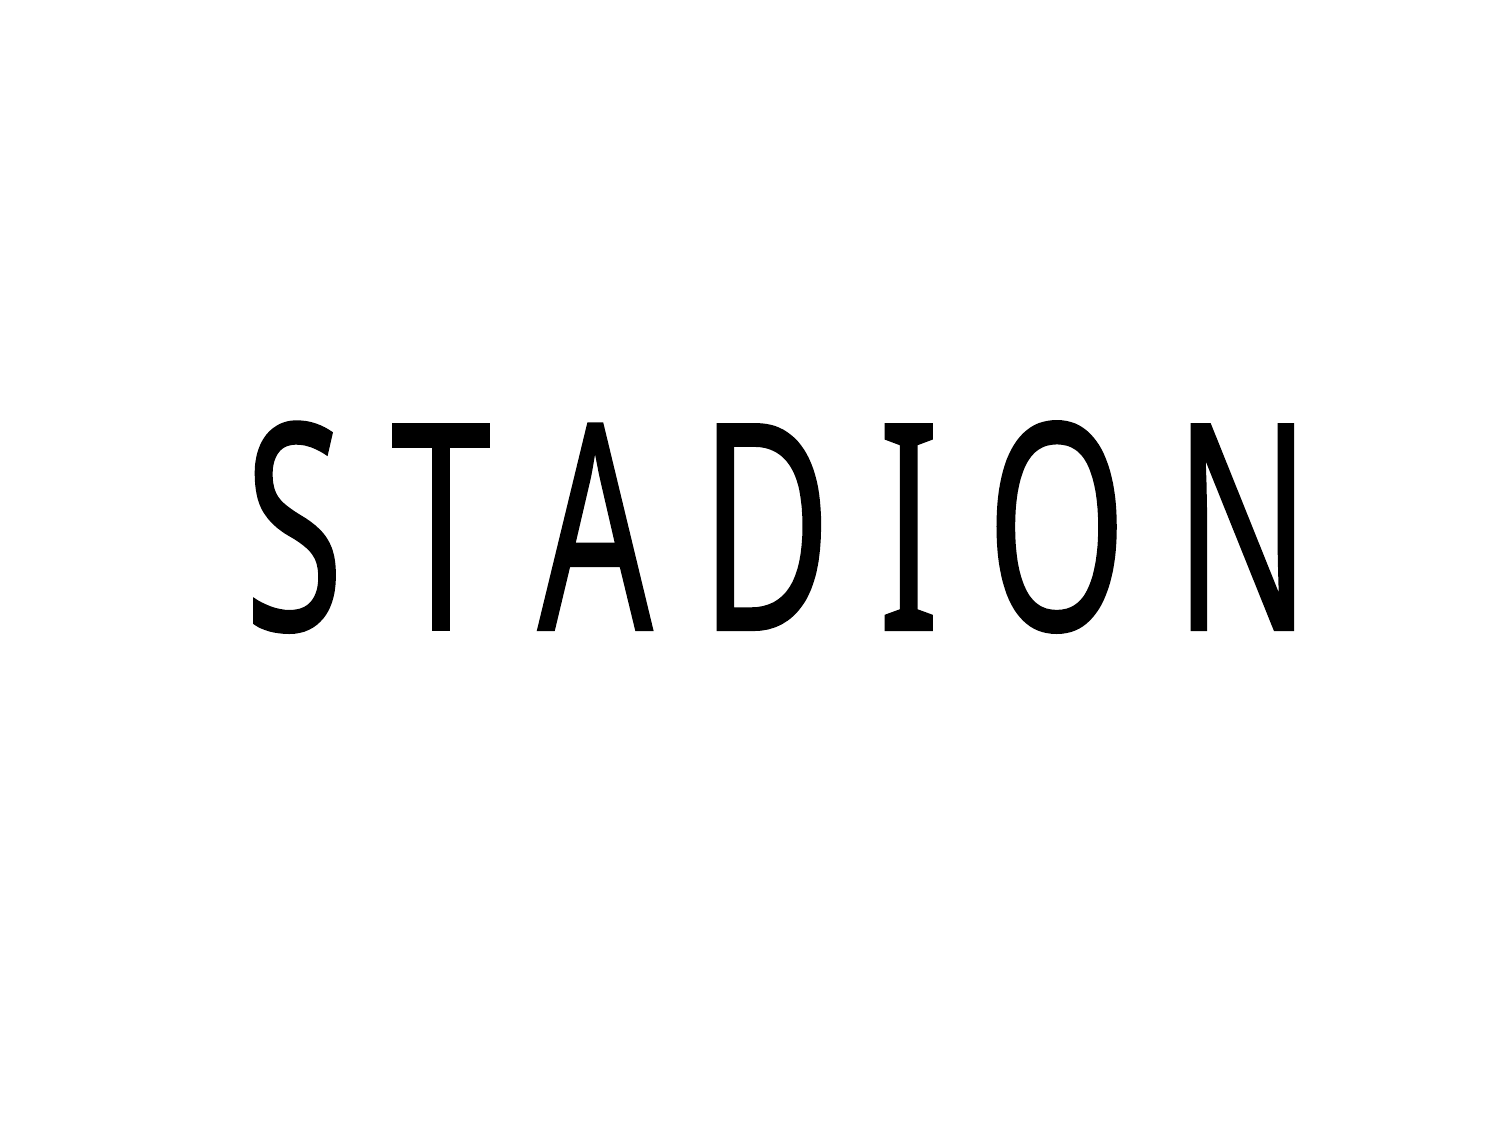

S T A D I O N